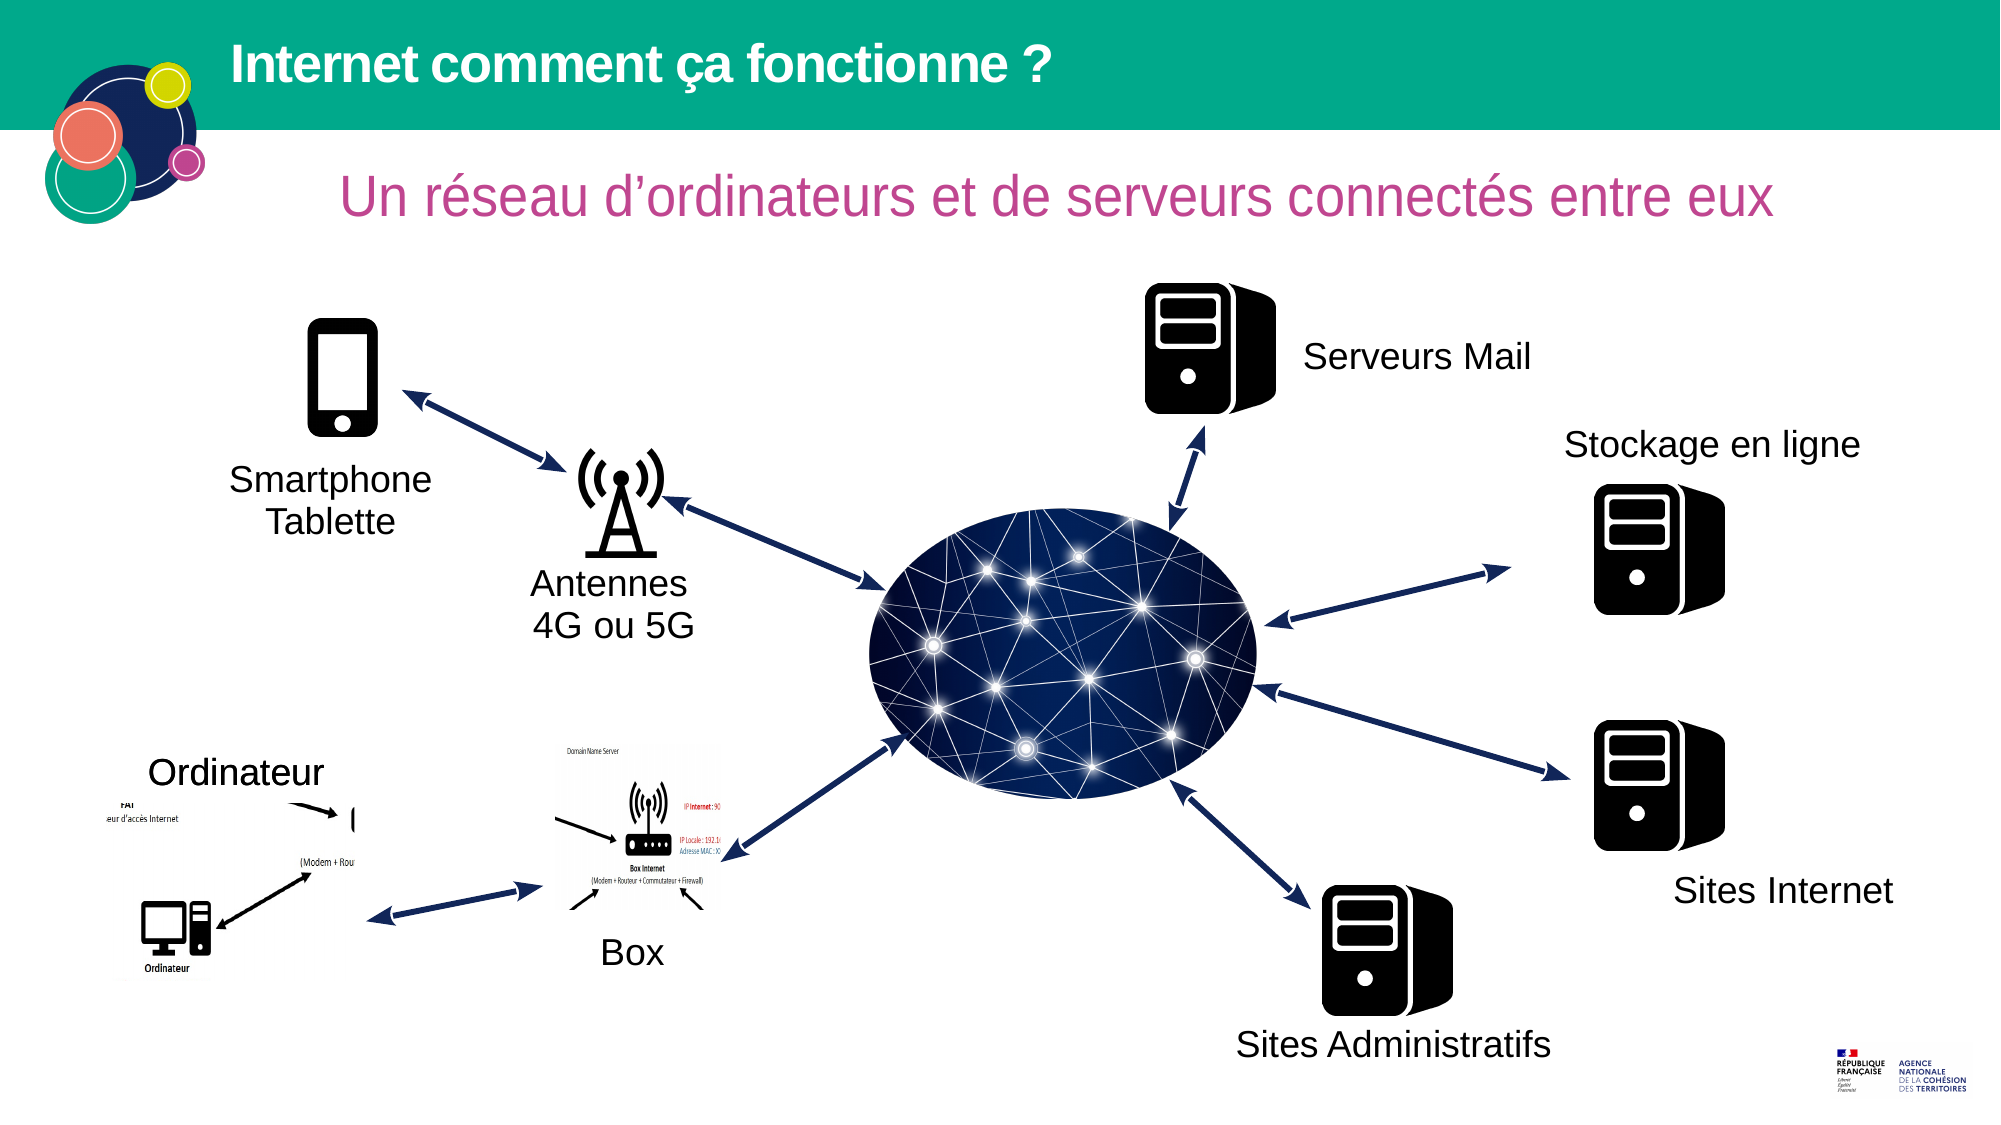

Internet comment ça fonctionne ?
Un réseau d’ordinateurs et de serveurs connectés entre eux
1
Serveurs Mail
Stockage en ligne
Smartphone
Tablette
Antennes
4G ou 5G
Ordinateur
Ordinateur
Sites Internet
Box
Sites Administratifs